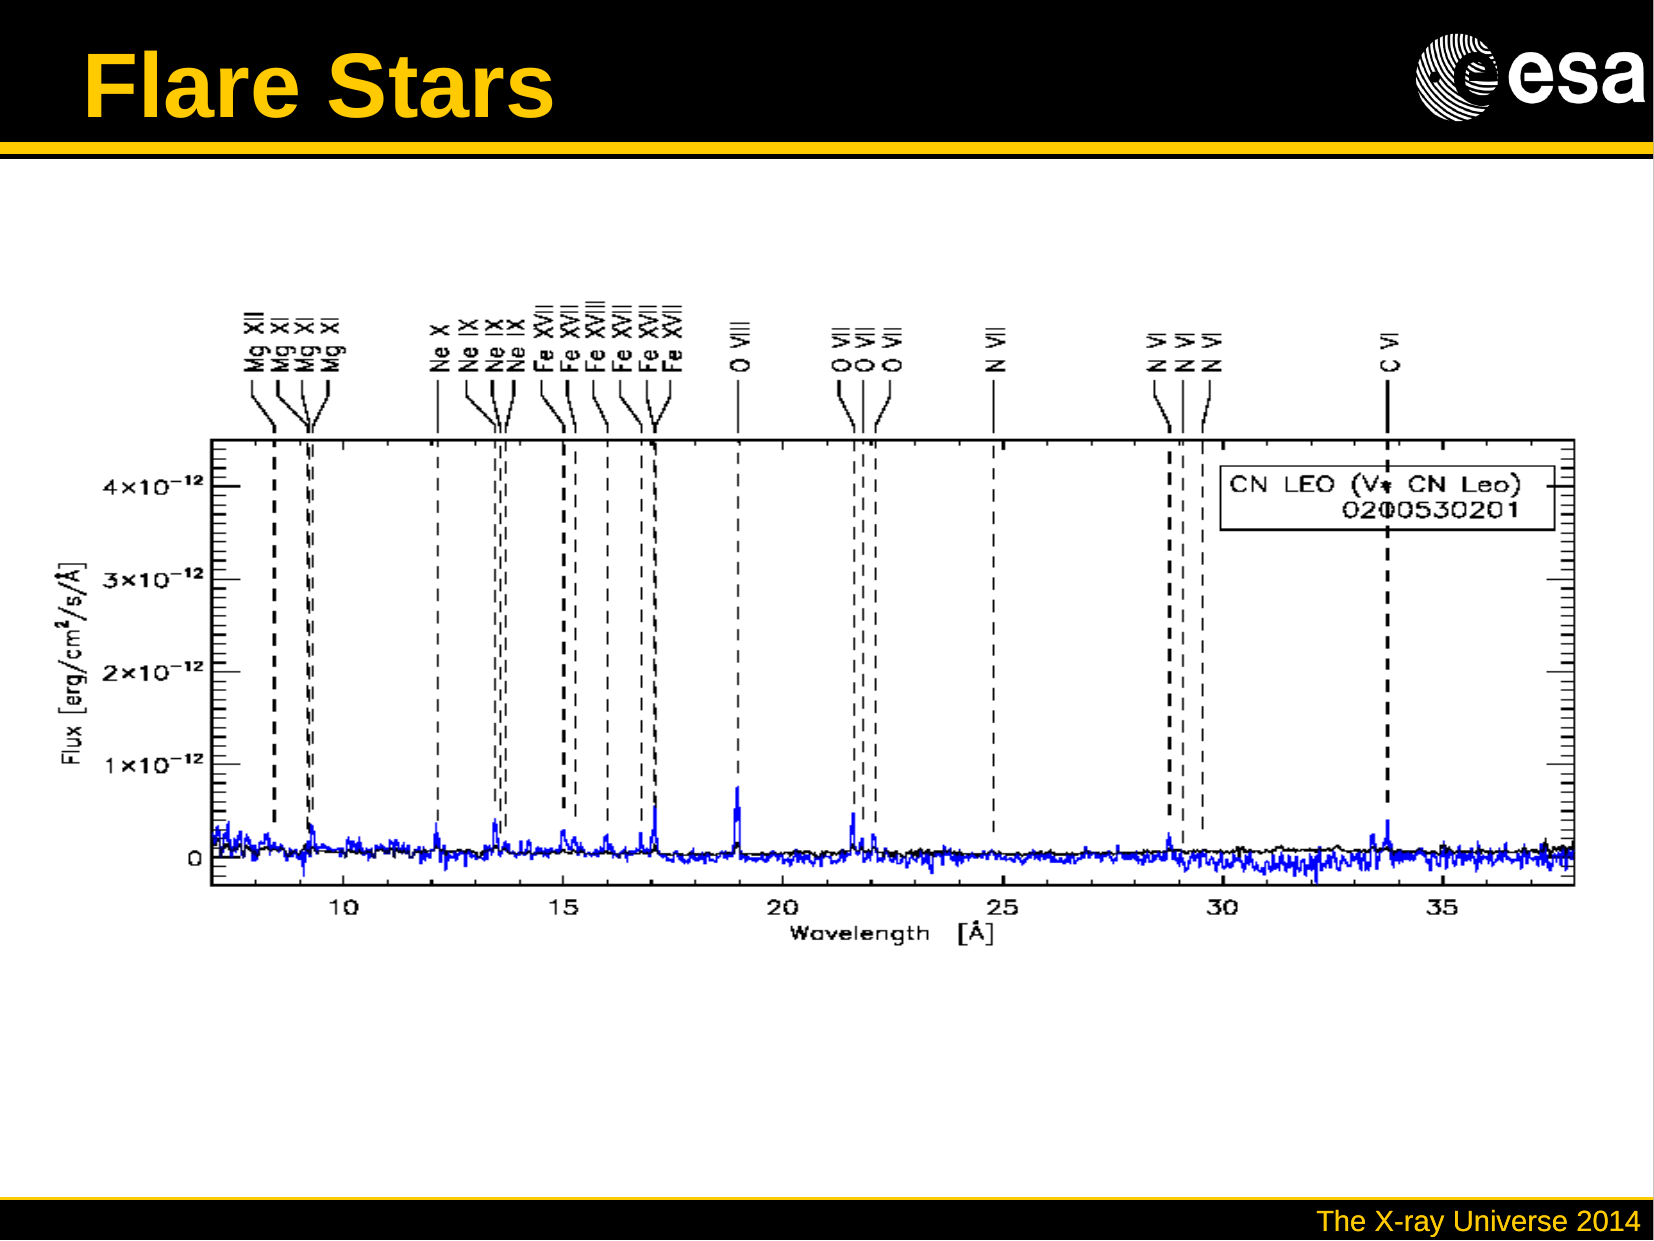

# Flare Stars
The X-ray Universe 2014
The X-ray Universe 2014